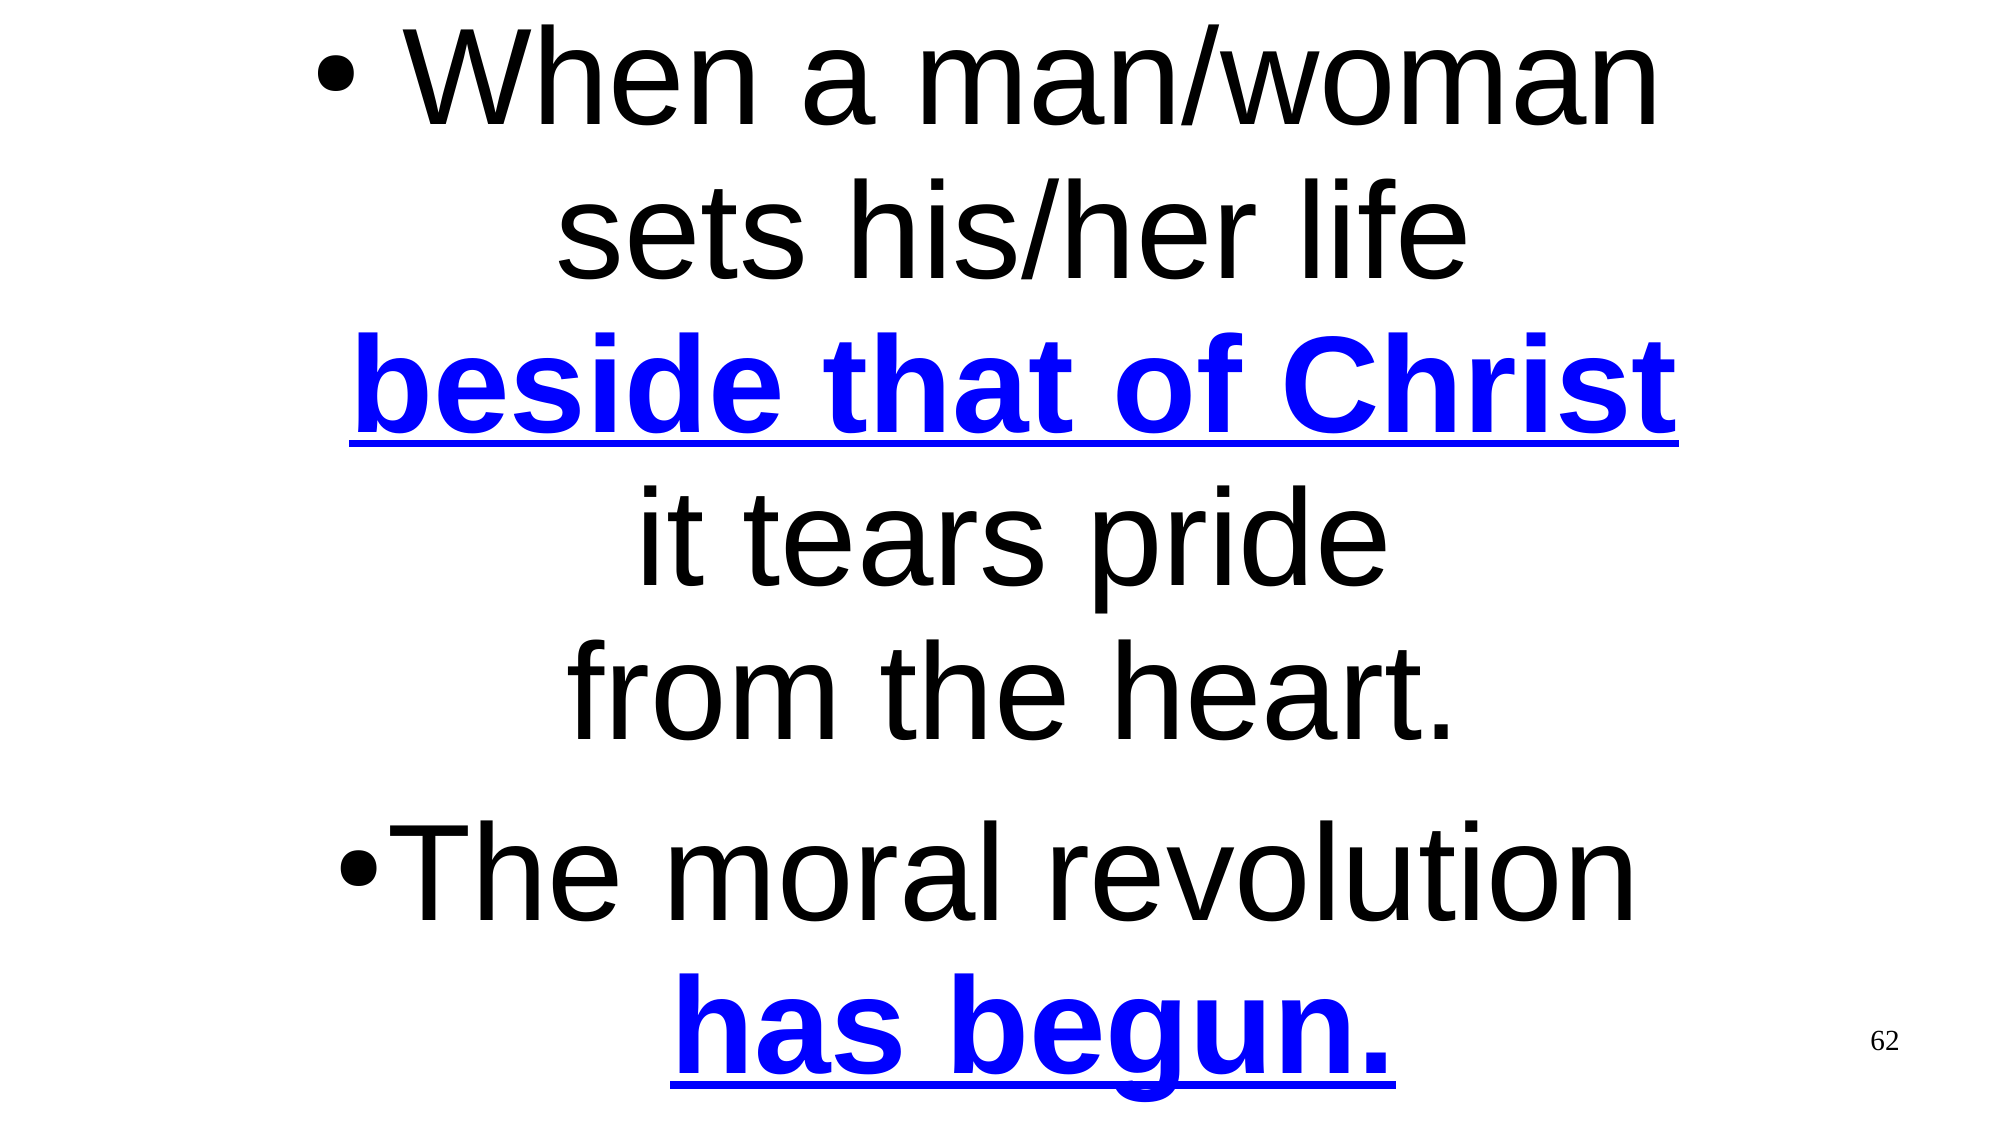

# When a man/woman sets his/her life beside that of Christ it tears pride from the heart.
The moral revolution
has begun.
62